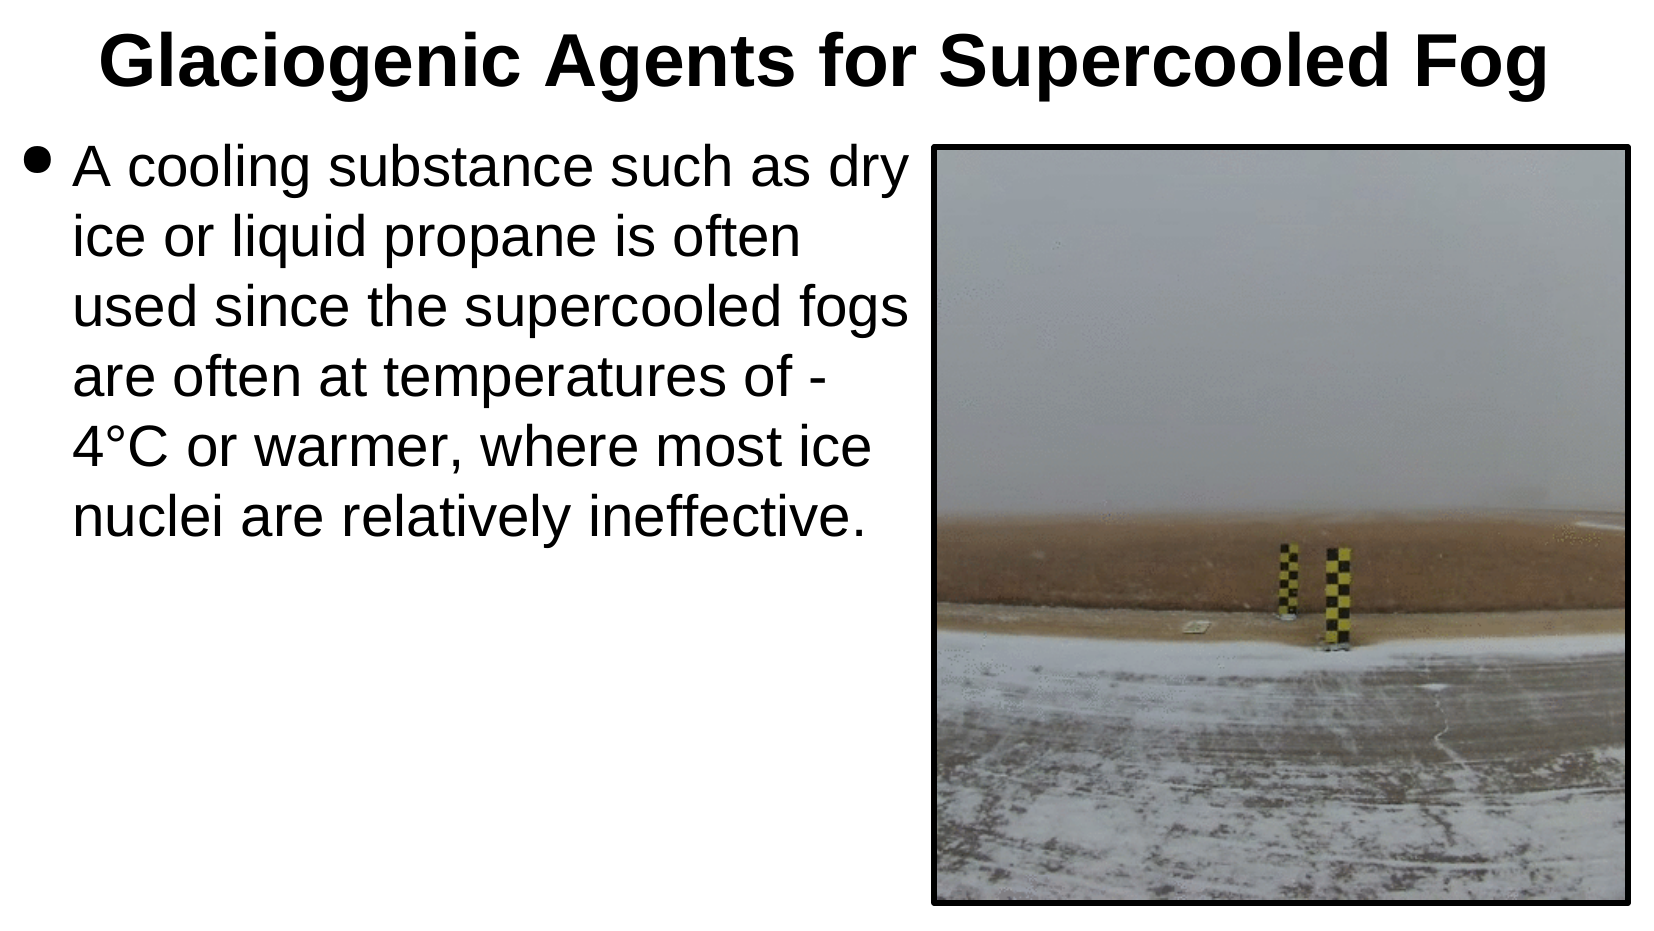

# Glaciogenic Agents for Supercooled Fog
 A cooling substance such as dry ice or liquid propane is often used since the supercooled fogs are often at temperatures of -4°C or warmer, where most ice nuclei are relatively ineffective.